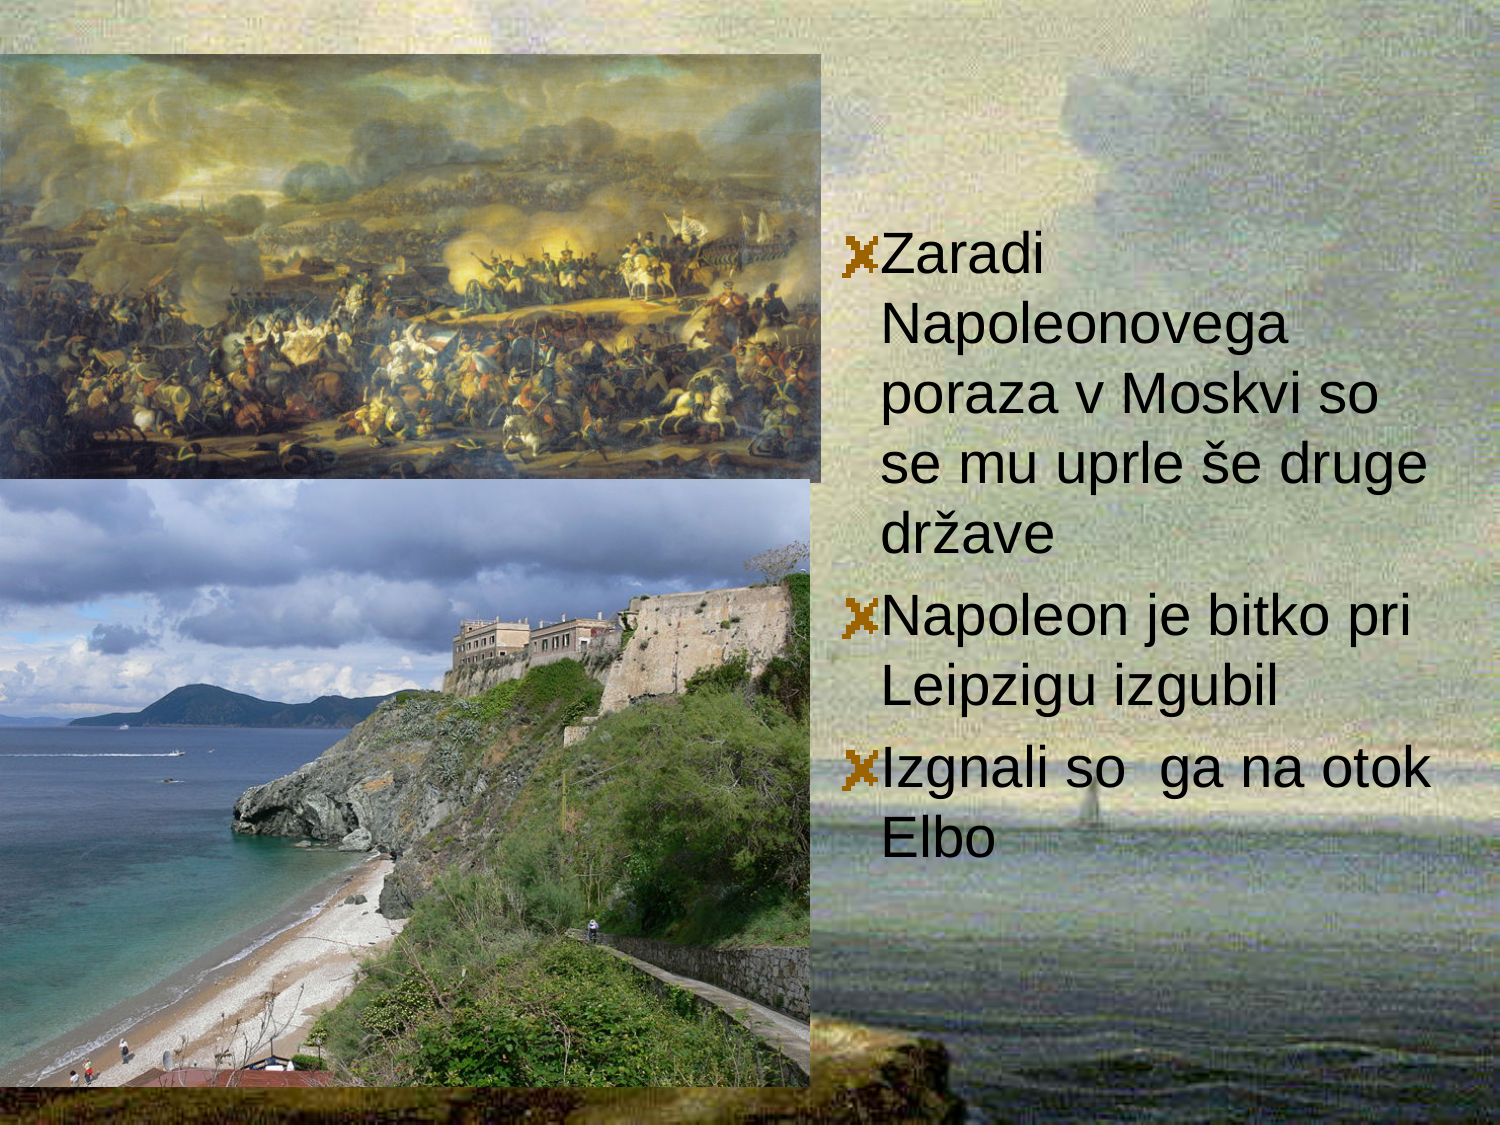

#
Zaradi Napoleonovega poraza v Moskvi so se mu uprle še druge države
Napoleon je bitko pri Leipzigu izgubil
Izgnali so ga na otok Elbo